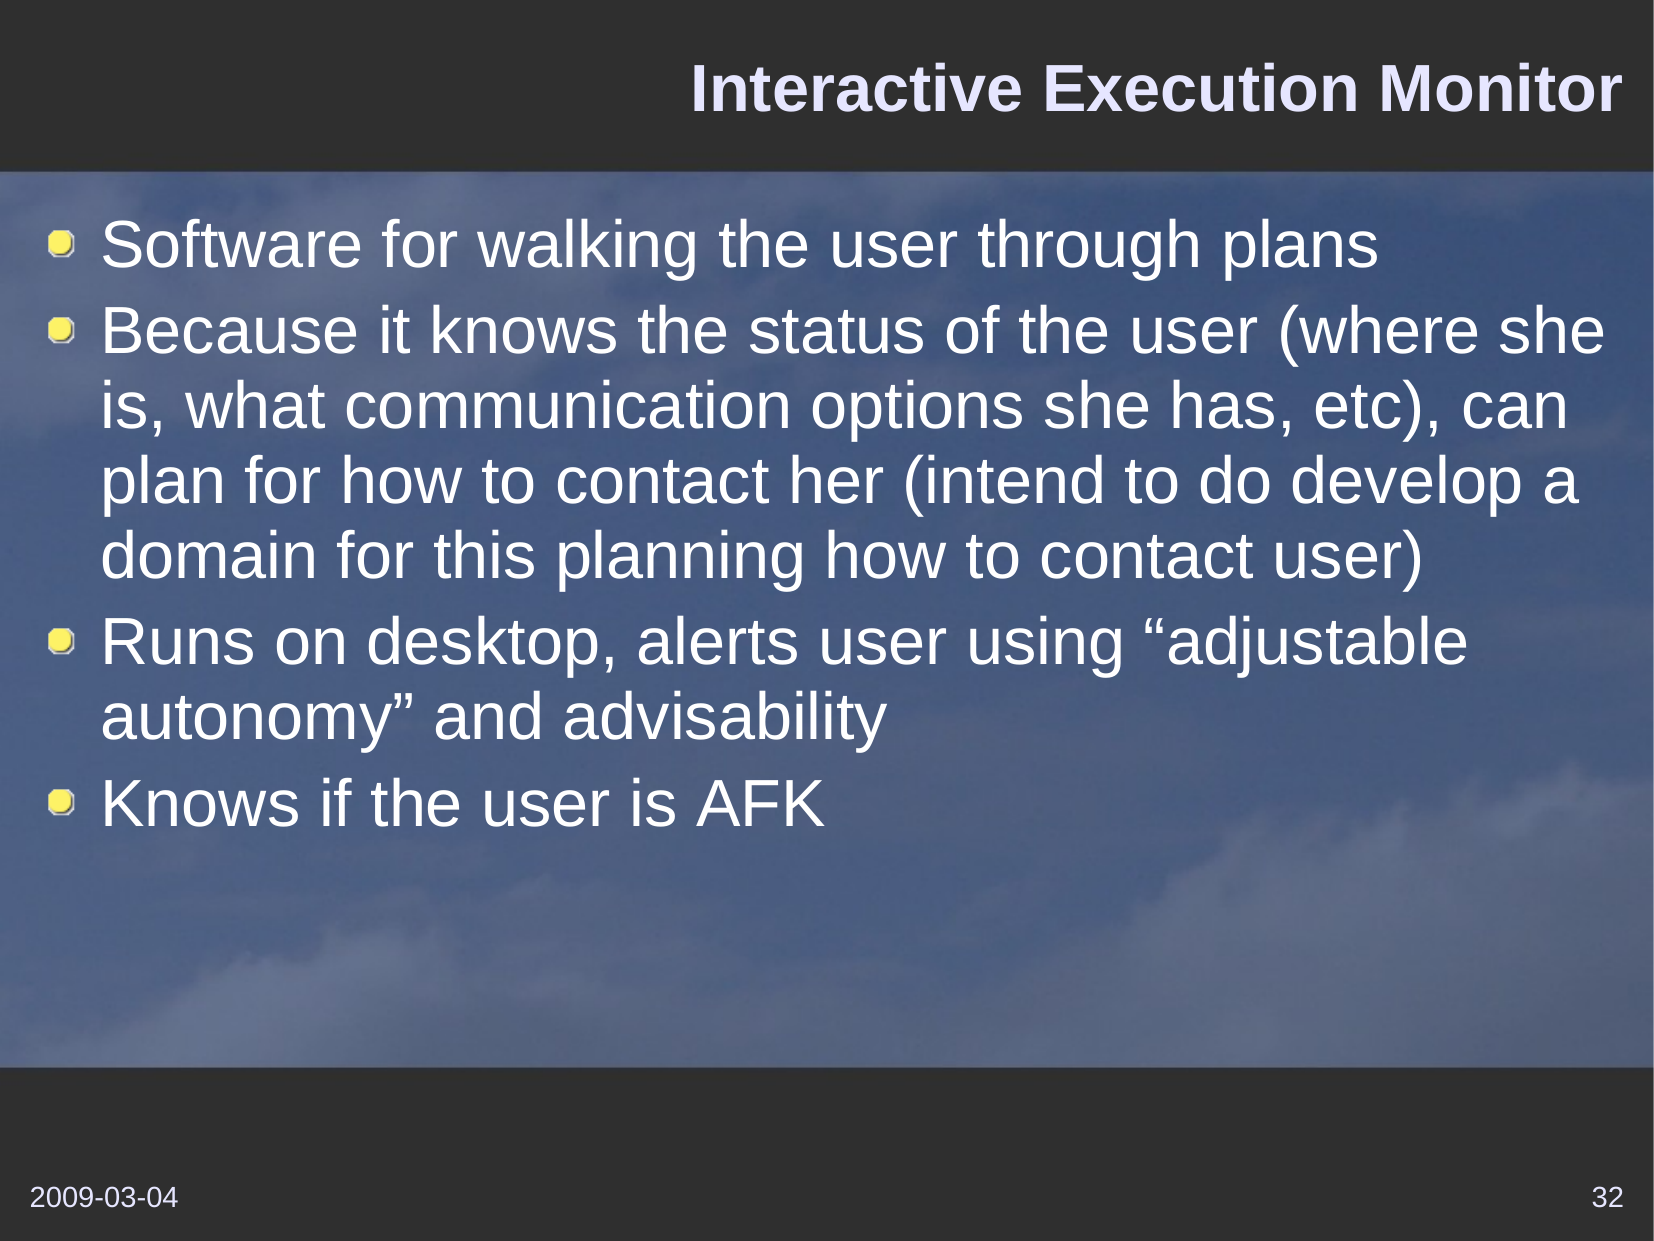

# Interactive Execution Monitor
Software for walking the user through plans
Because it knows the status of the user (where she is, what communication options she has, etc), can plan for how to contact her (intend to do develop a domain for this planning how to contact user)
Runs on desktop, alerts user using “adjustable autonomy” and advisability
Knows if the user is AFK
2009-03-04
32